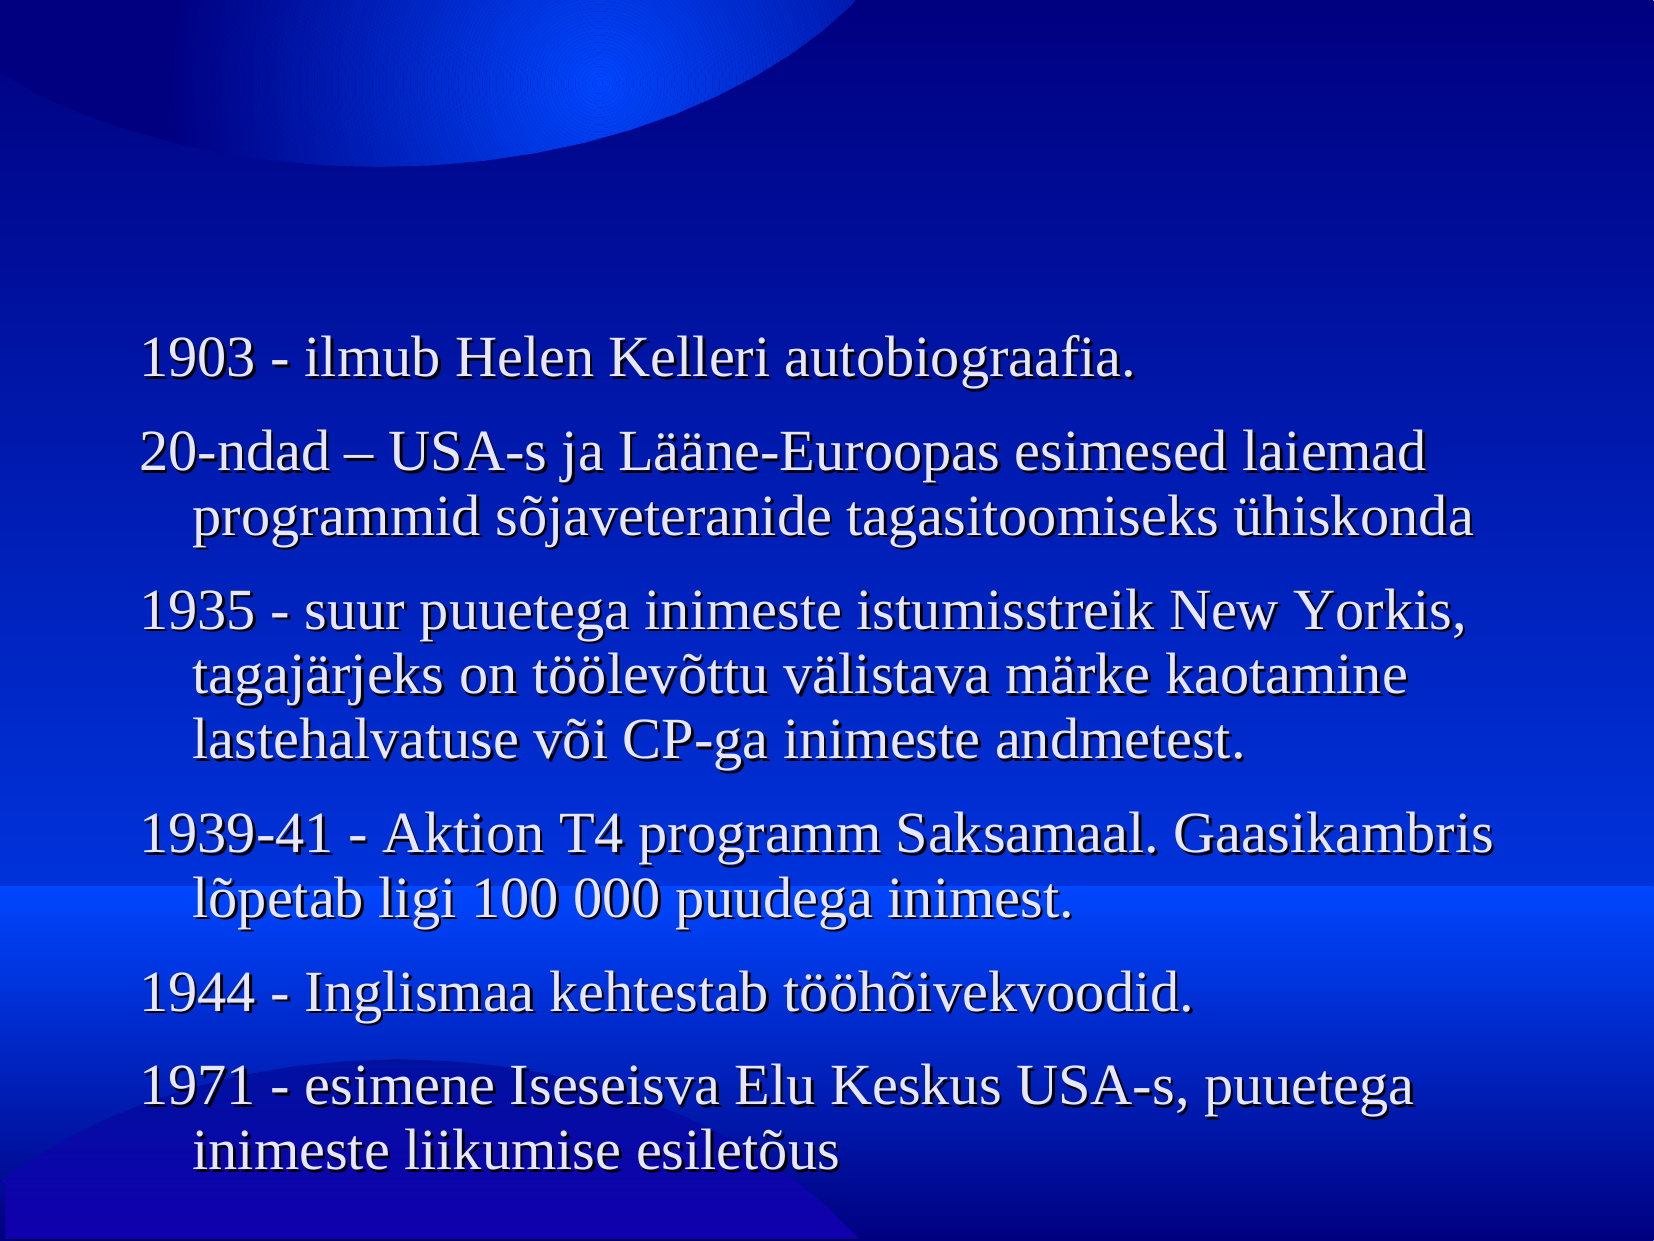

# 1903 - ilmub Helen Kelleri autobiograafia.
20-ndad – USA-s ja Lääne-Euroopas esimesed laiemad programmid sõjaveteranide tagasitoomiseks ühiskonda
1935 - suur puuetega inimeste istumisstreik New Yorkis, tagajärjeks on töölevõttu välistava märke kaotamine lastehalvatuse või CP-ga inimeste andmetest.
1939-41 - Aktion T4 programm Saksamaal. Gaasikambris lõpetab ligi 100 000 puudega inimest.
1944 - Inglismaa kehtestab tööhõivekvoodid.
1971 - esimene Iseseisva Elu Keskus USA-s, puuetega inimeste liikumise esiletõus